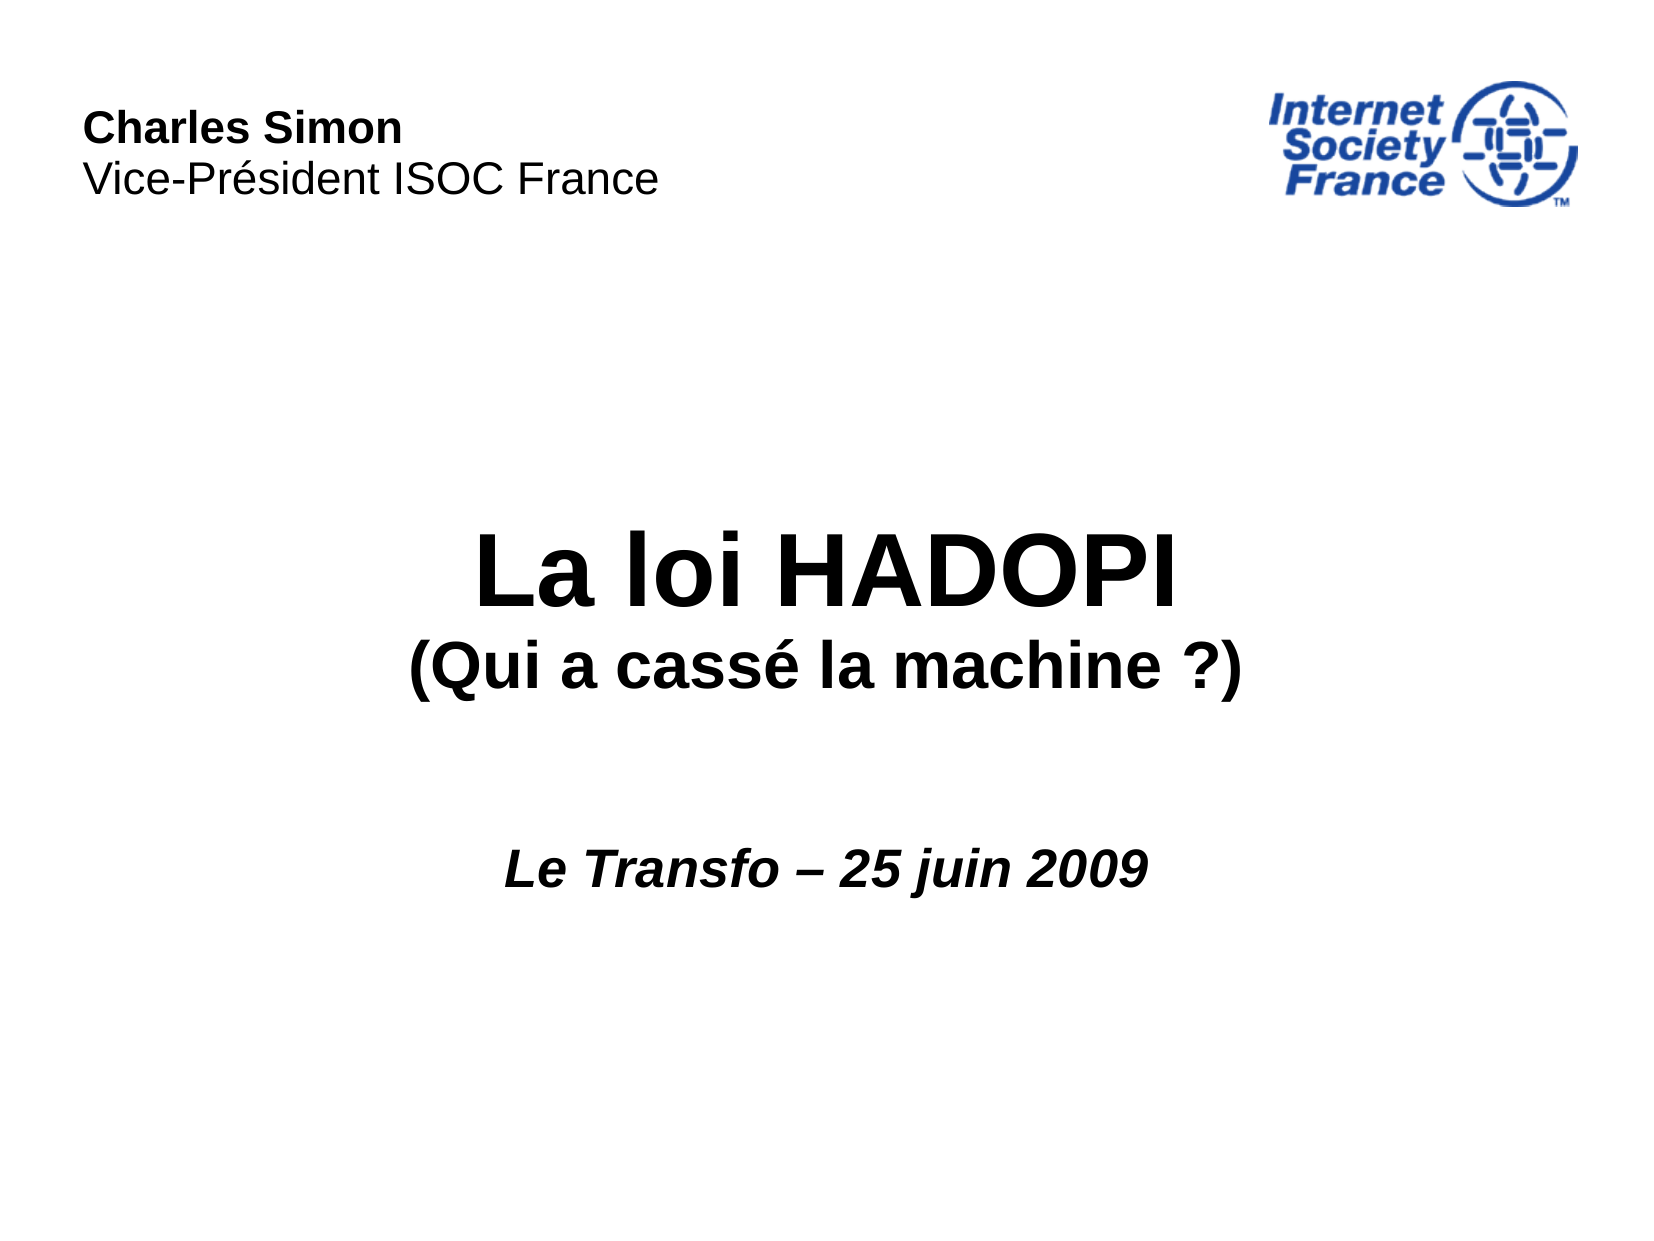

# Charles Simon Vice-Président ISOC France
La loi HADOPI
(Qui a cassé la machine ?)
Le Transfo – 25 juin 2009